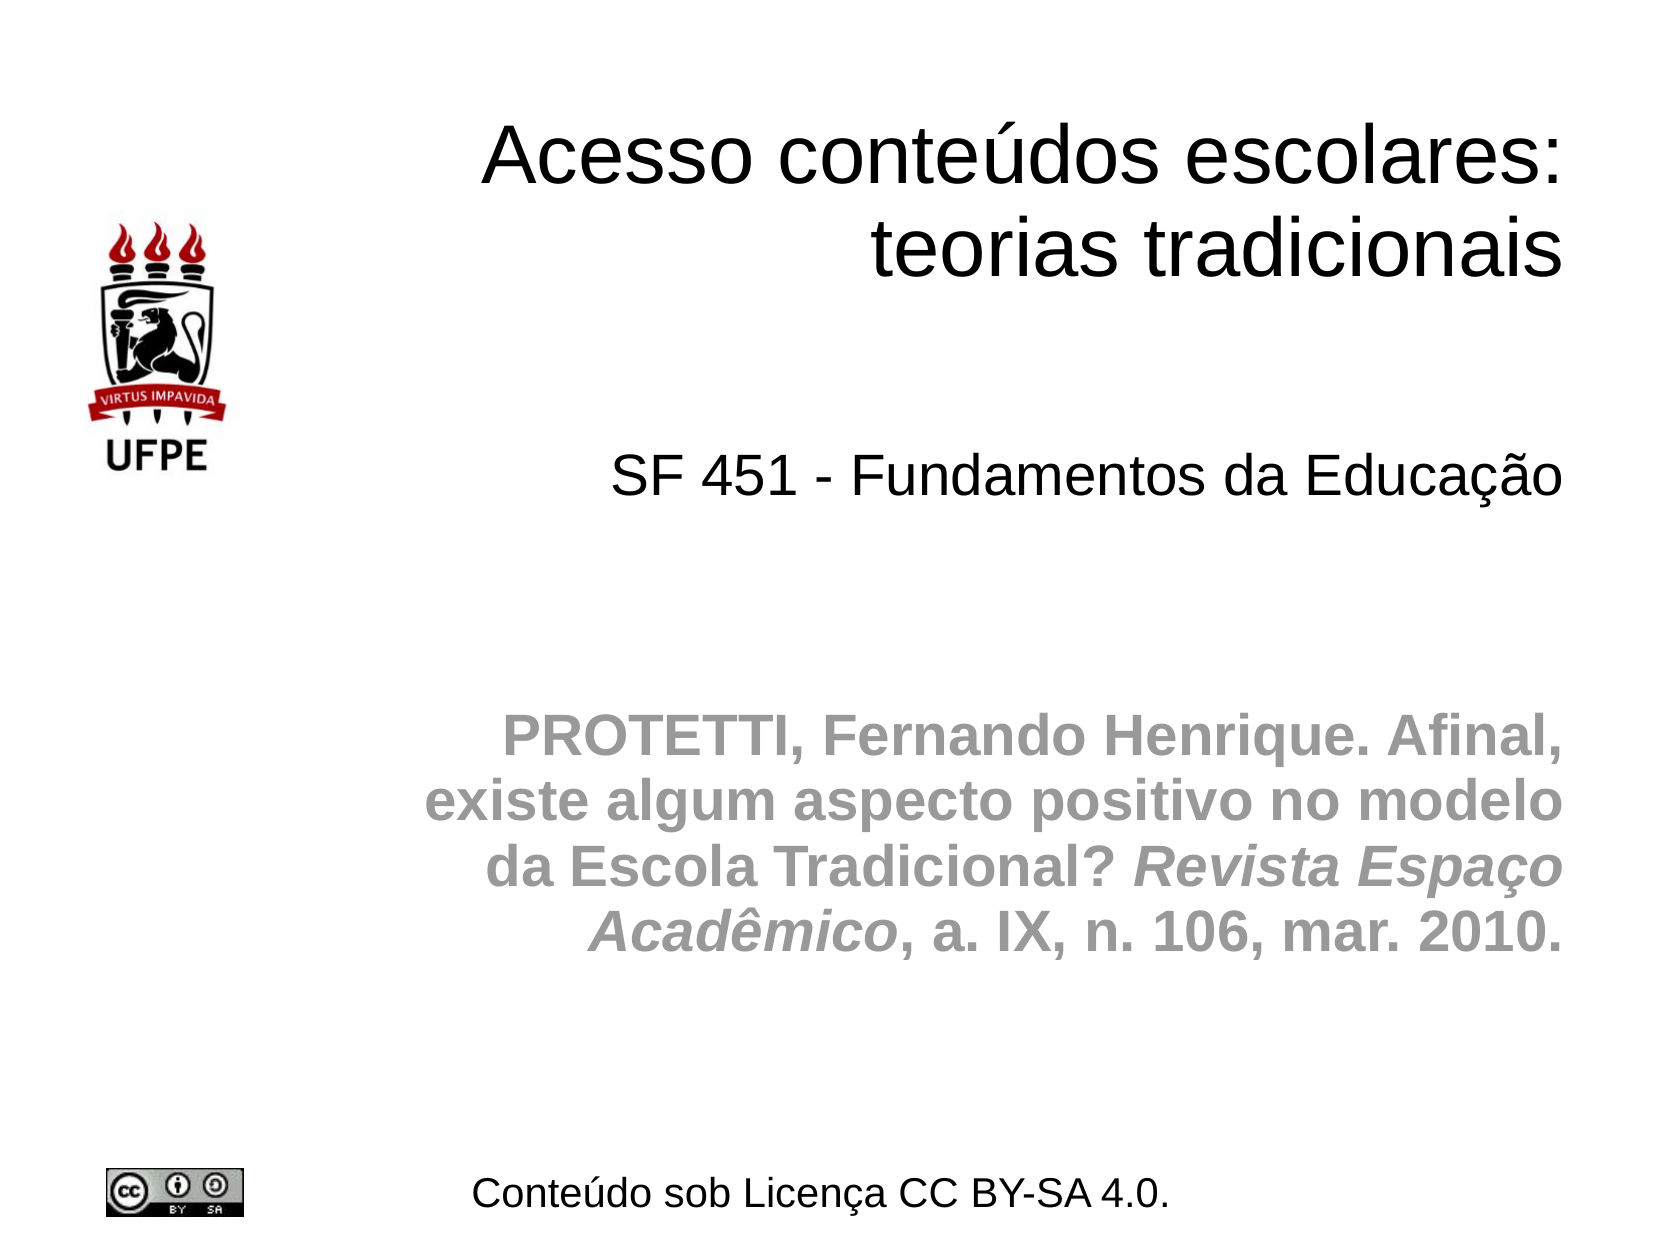

# Acesso conteúdos escolares: teorias tradicionais
SF 451 - Fundamentos da Educação
PROTETTI, Fernando Henrique. Afinal, existe algum aspecto positivo no modelo da Escola Tradicional? Revista Espaço Acadêmico, a. IX, n. 106, mar. 2010.
Conteúdo sob Licença CC BY-SA 4.0.